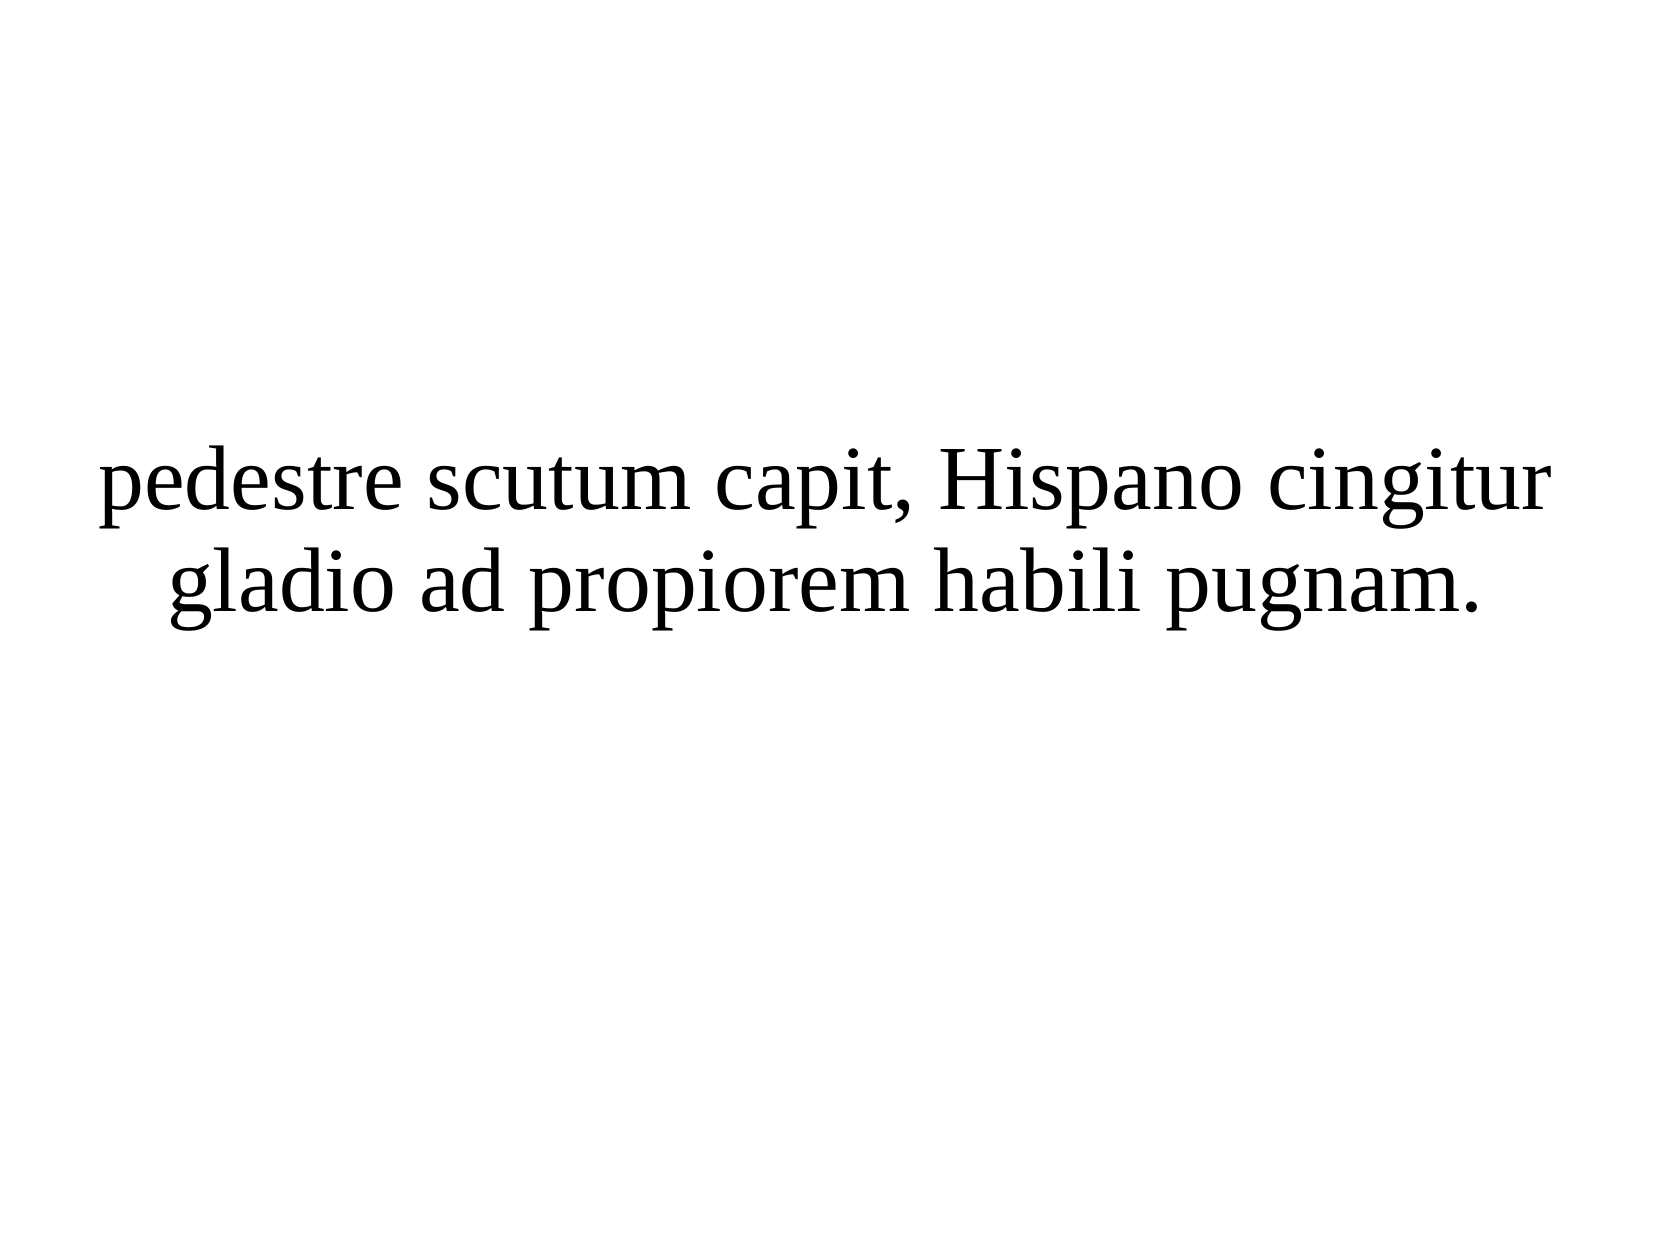

# pedestre scutum capit, Hispano cingitur gladio ad propiorem habili pugnam.